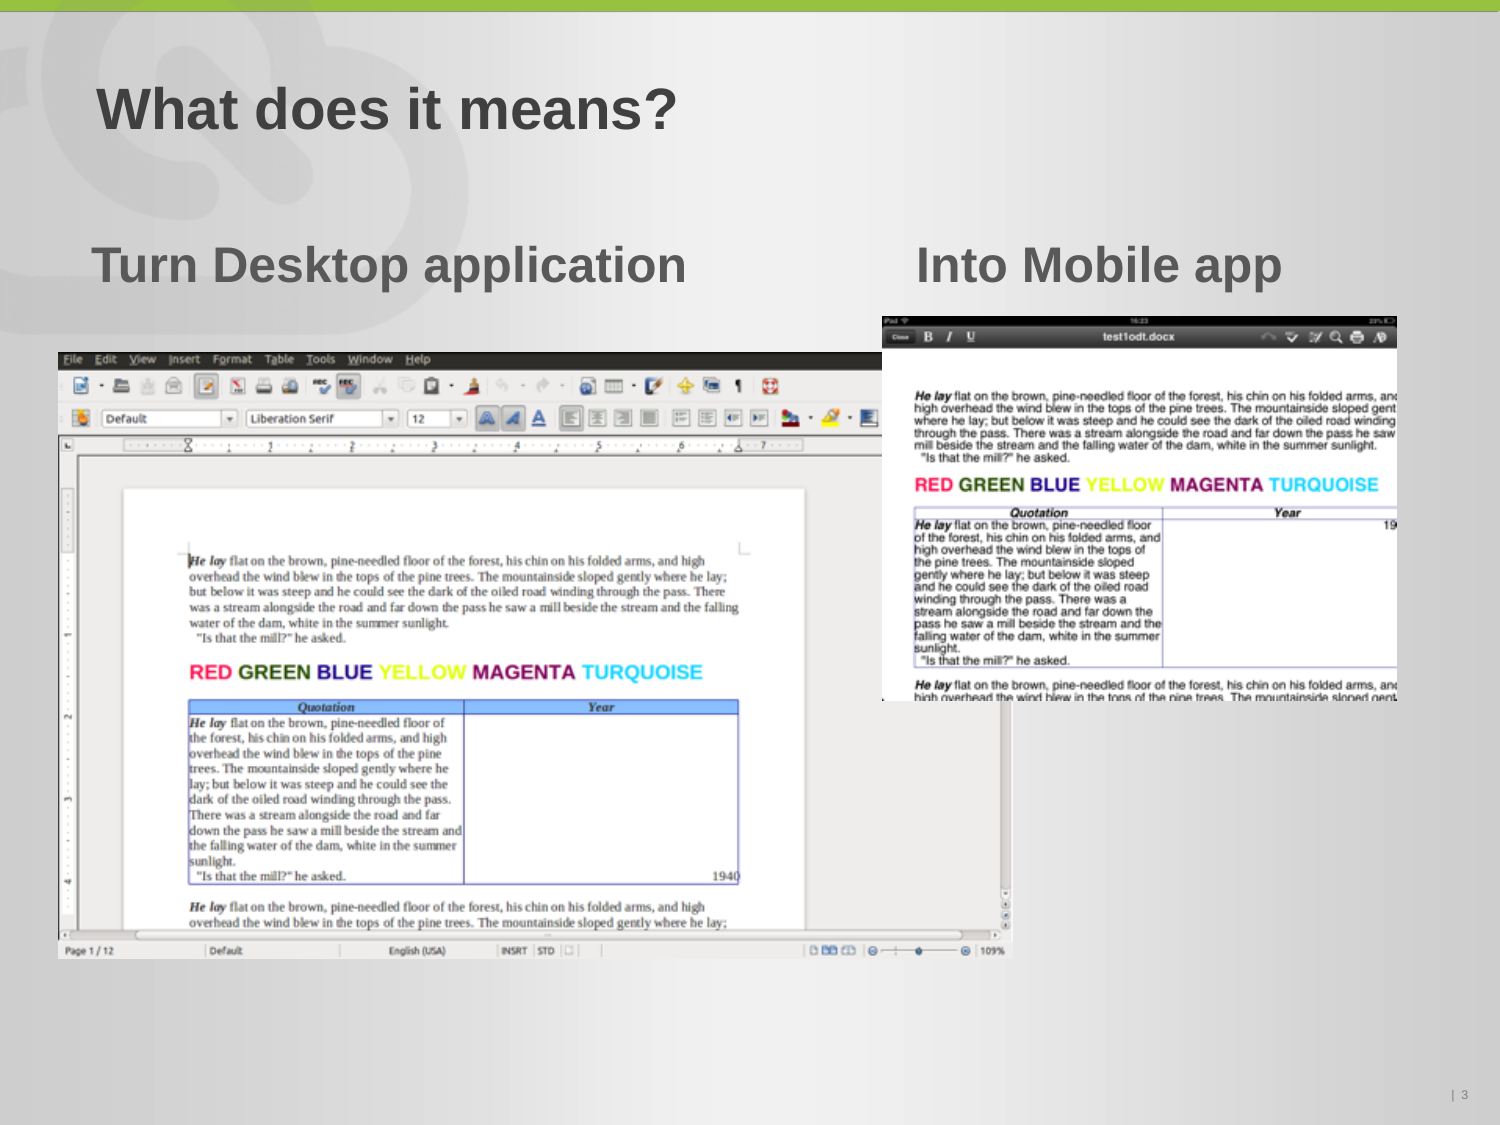

# What does it means?
Turn Desktop application				Into Mobile app